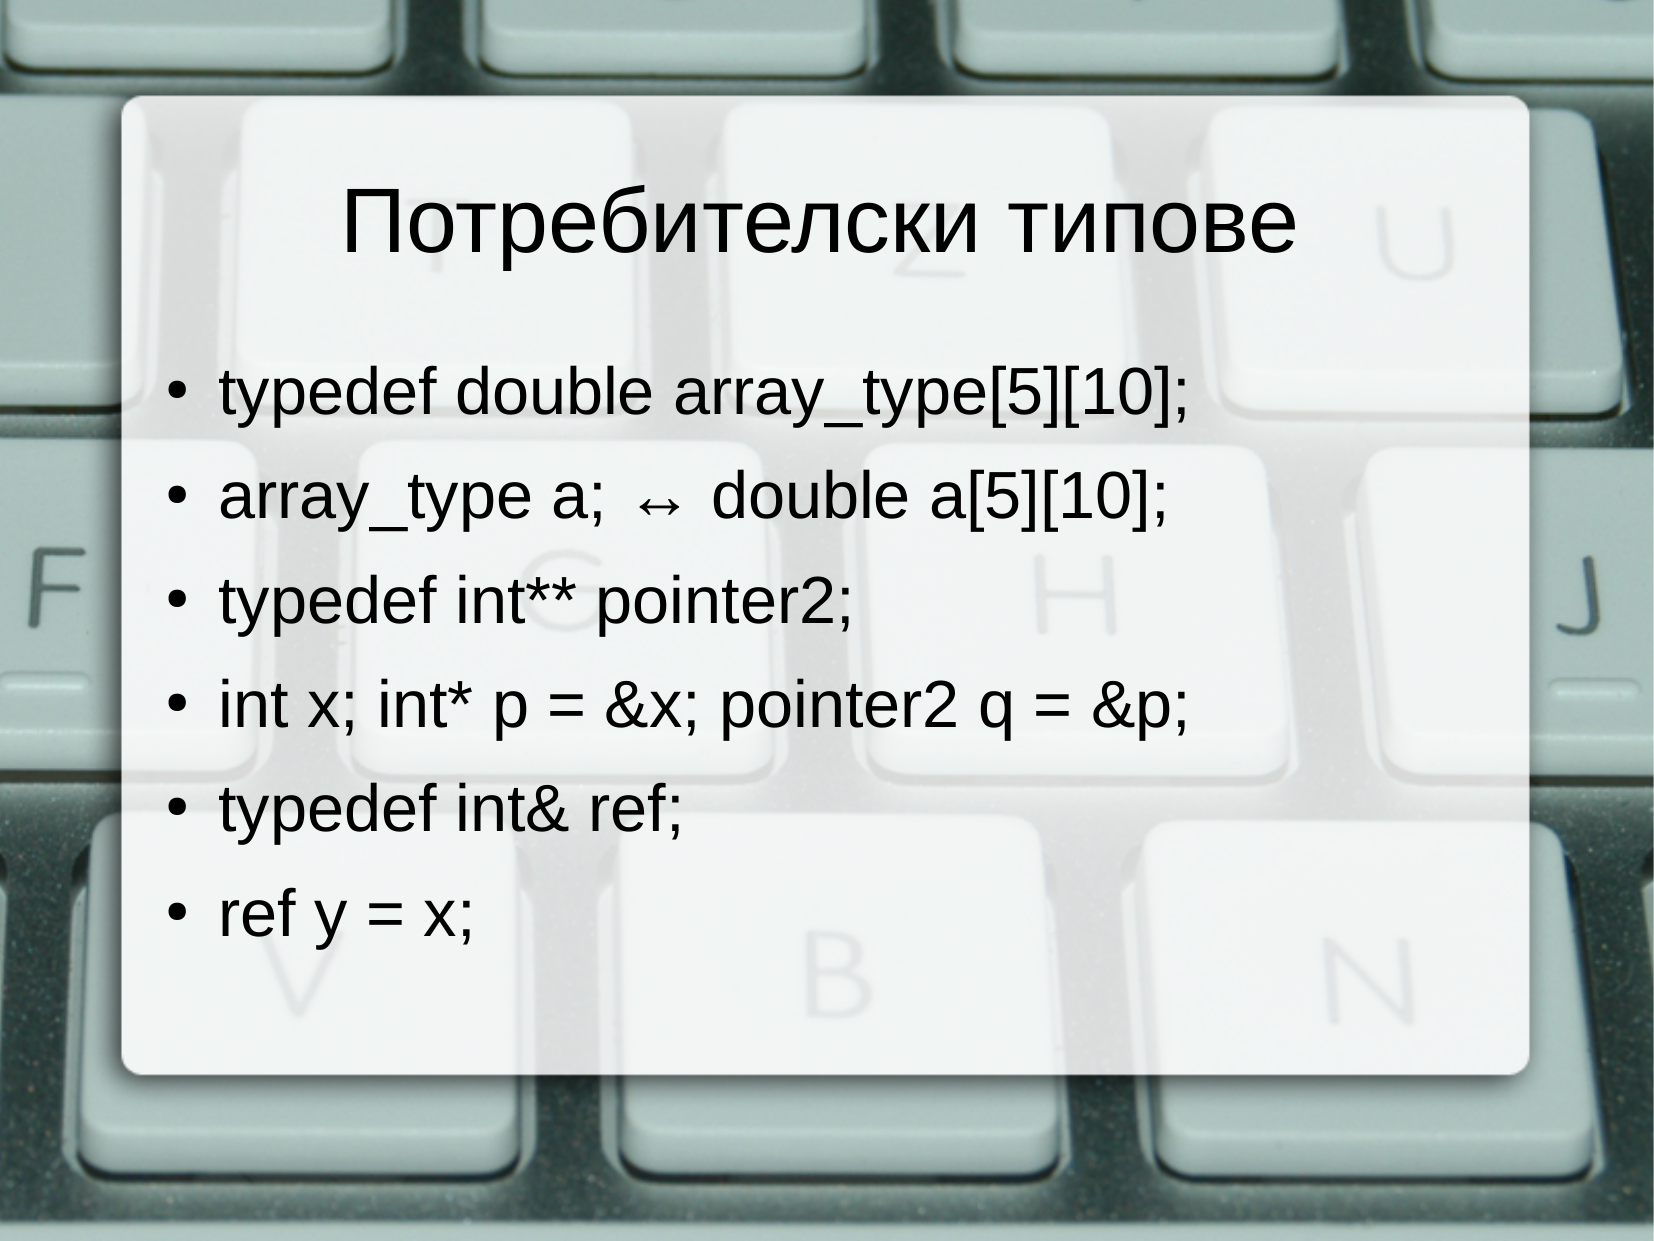

# Потребителски типове
typedef double array_type[5][10];
array_type a; ↔ double a[5][10];
typedef int** pointer2;
int x; int* p = &x; pointer2 q = &p;
typedef int& ref;
ref y = x;